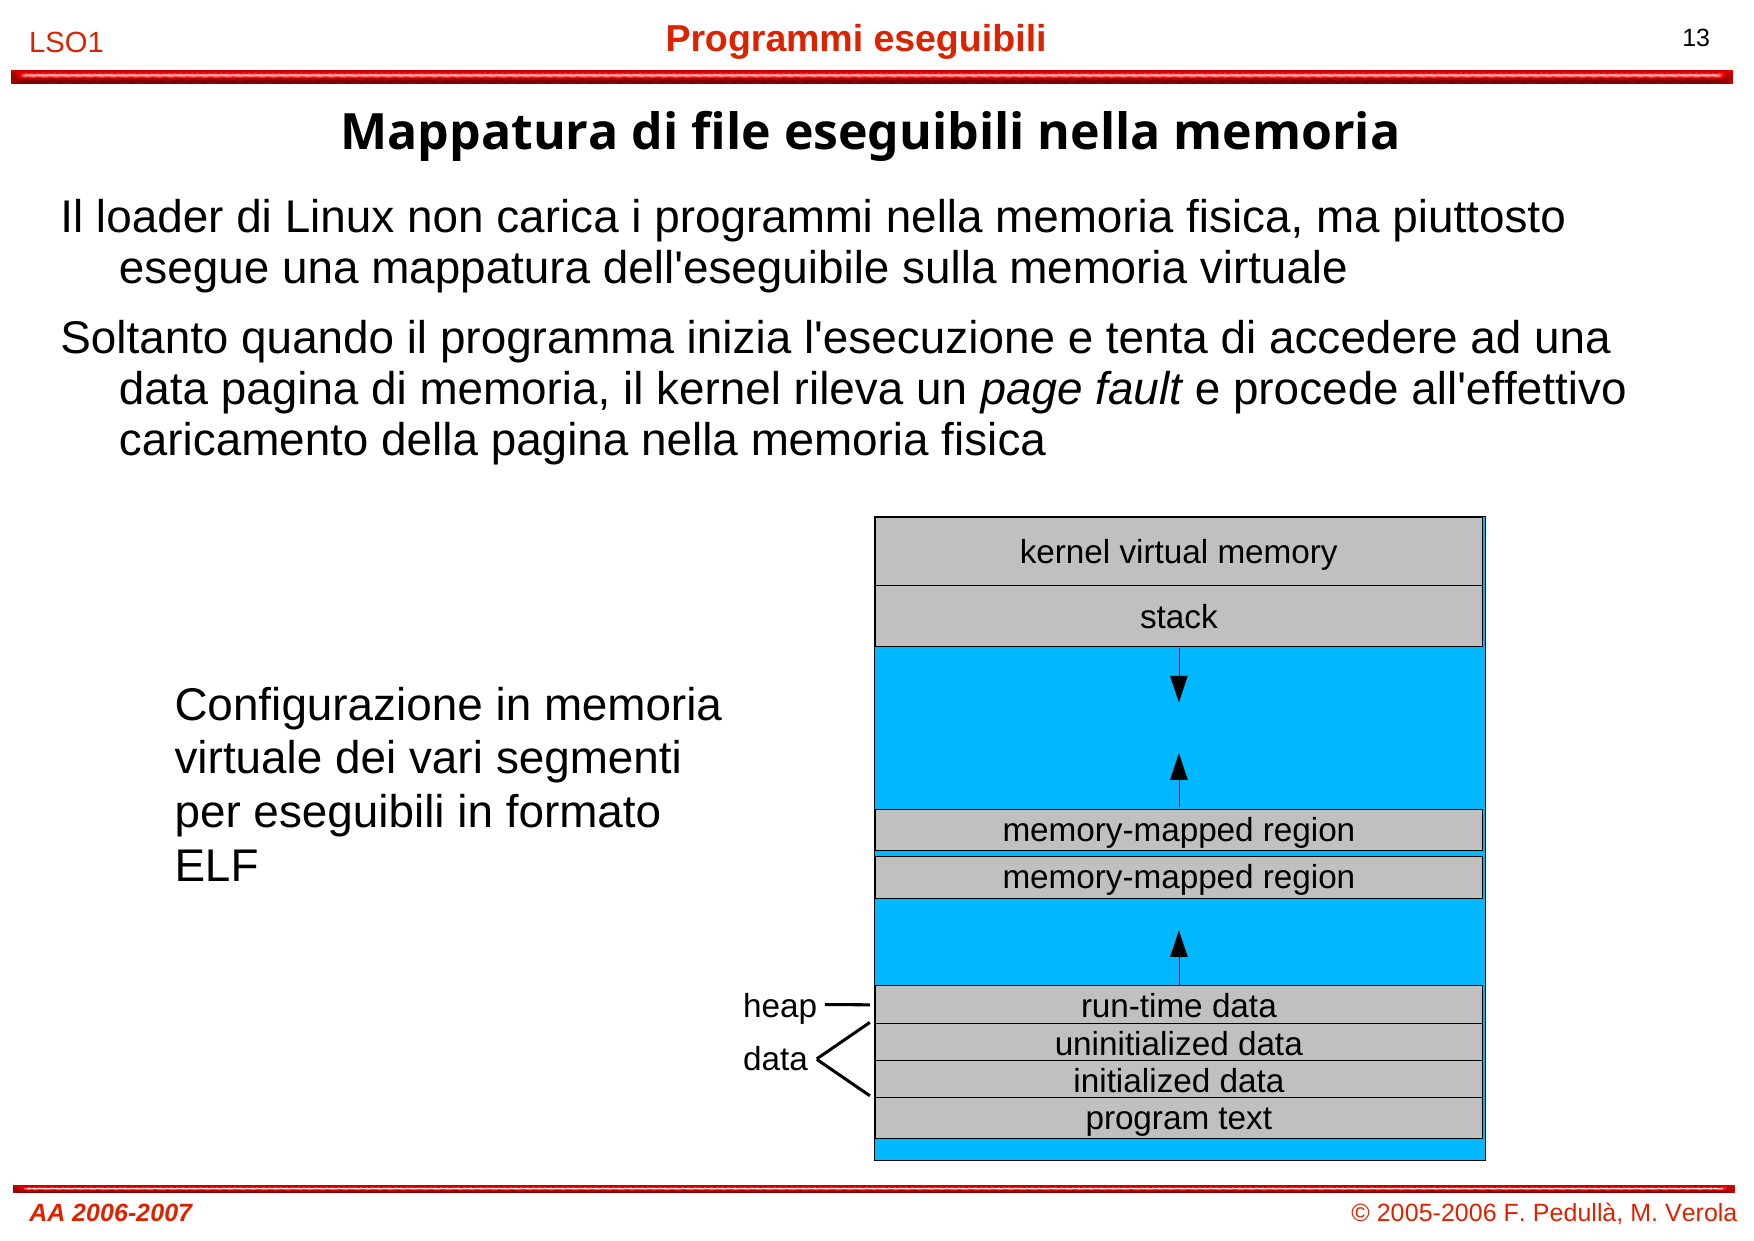

# Mappatura di file eseguibili nella memoria
Il loader di Linux non carica i programmi nella memoria fisica, ma piuttosto esegue una mappatura dell'eseguibile sulla memoria virtuale
Soltanto quando il programma inizia l'esecuzione e tenta di accedere ad una data pagina di memoria, il kernel rileva un page fault e procede all'effettivo caricamento della pagina nella memoria fisica
kernel virtual memory
stack
memory-mapped region
memory-mapped region
run-time data
uninitialized data
initialized data
program text
Configurazione in memoria virtuale dei vari segmenti per eseguibili in formato ELF
heap
data